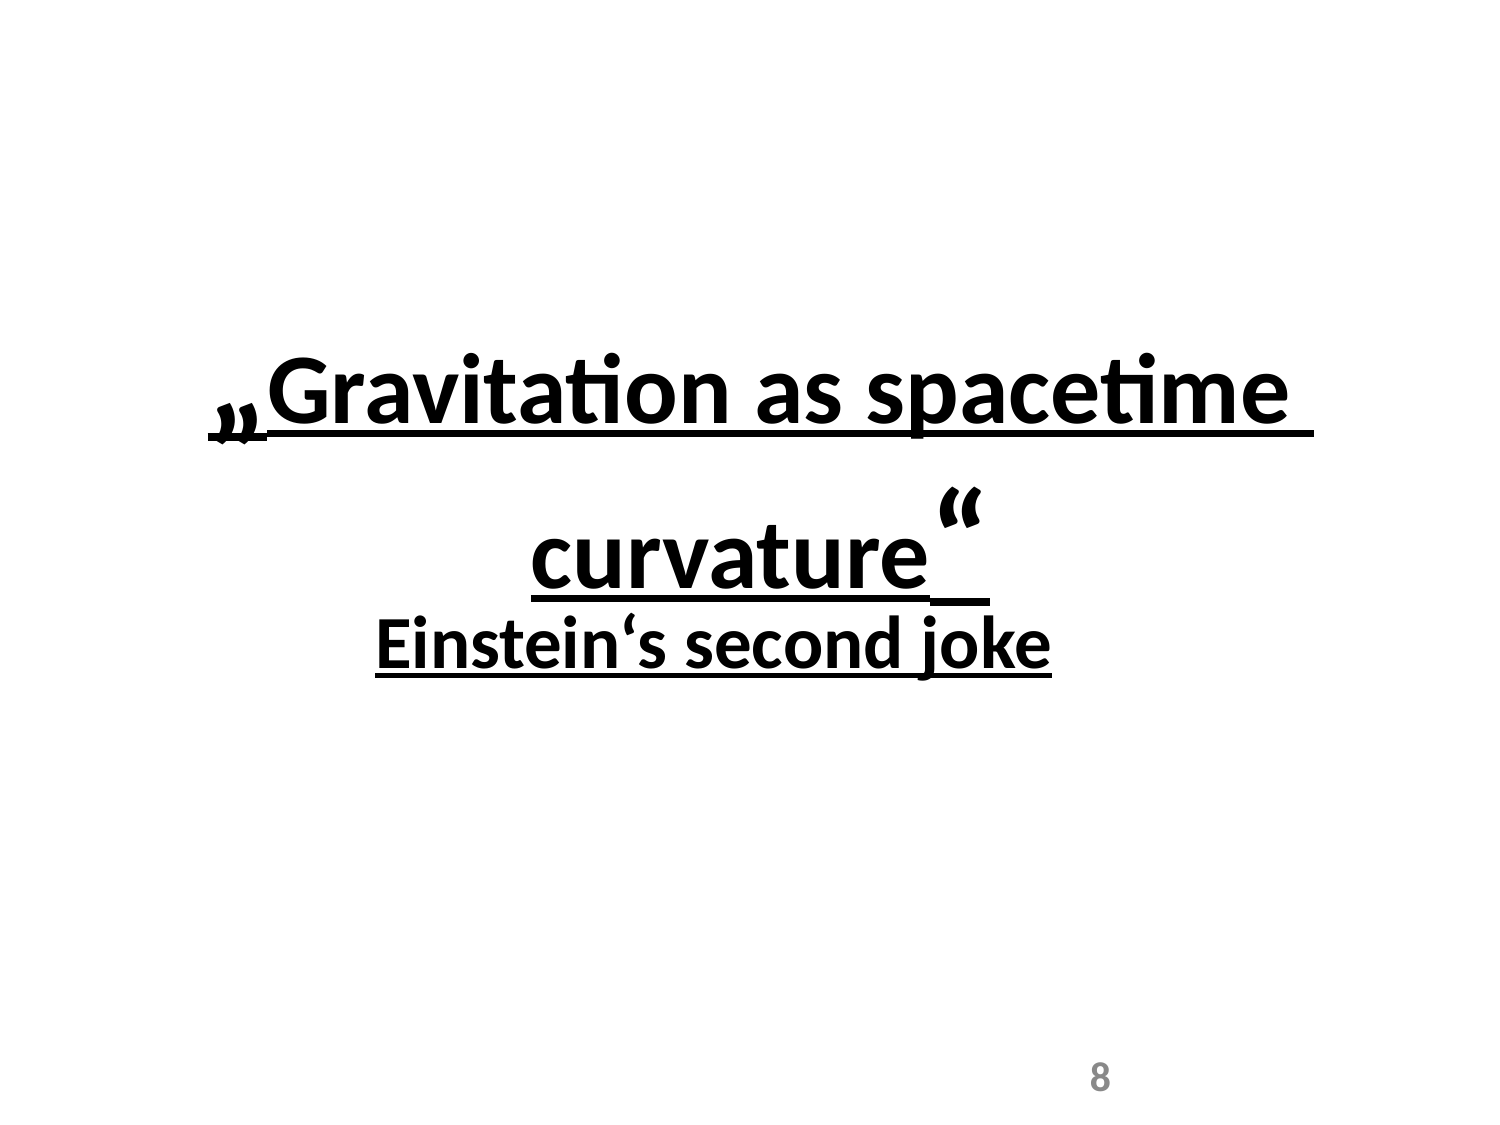

# „Gravitation as spacetime curvature“
Einstein‘s second joke